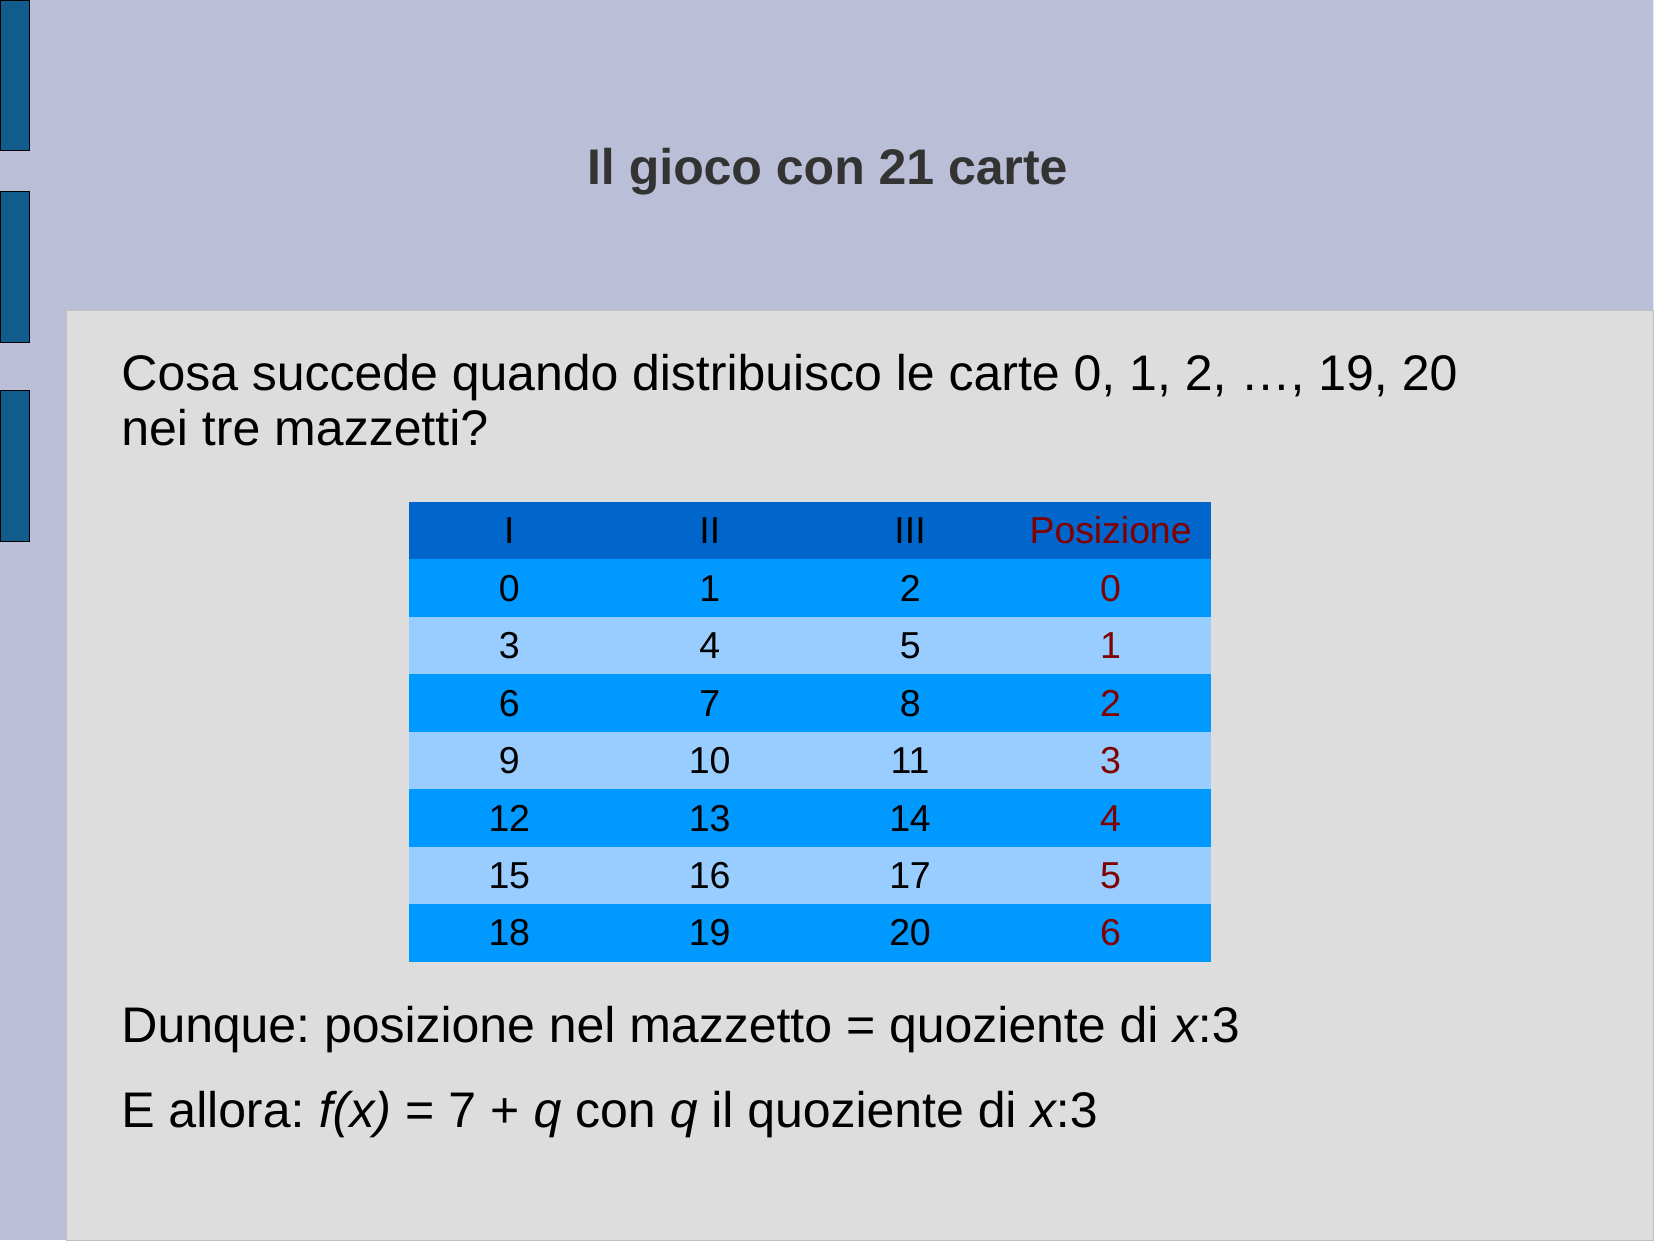

# Il gioco con 21 carte
Cosa succede quando distribuisco le carte 0, 1, 2, …, 19, 20 nei tre mazzetti?
Dunque: posizione nel mazzetto = quoziente di x:3
E allora: f(x) = 7 + q con q il quoziente di x:3
| I | II | III | Posizione |
| --- | --- | --- | --- |
| 0 | 1 | 2 | 0 |
| 3 | 4 | 5 | 1 |
| 6 | 7 | 8 | 2 |
| 9 | 10 | 11 | 3 |
| 12 | 13 | 14 | 4 |
| 15 | 16 | 17 | 5 |
| 18 | 19 | 20 | 6 |